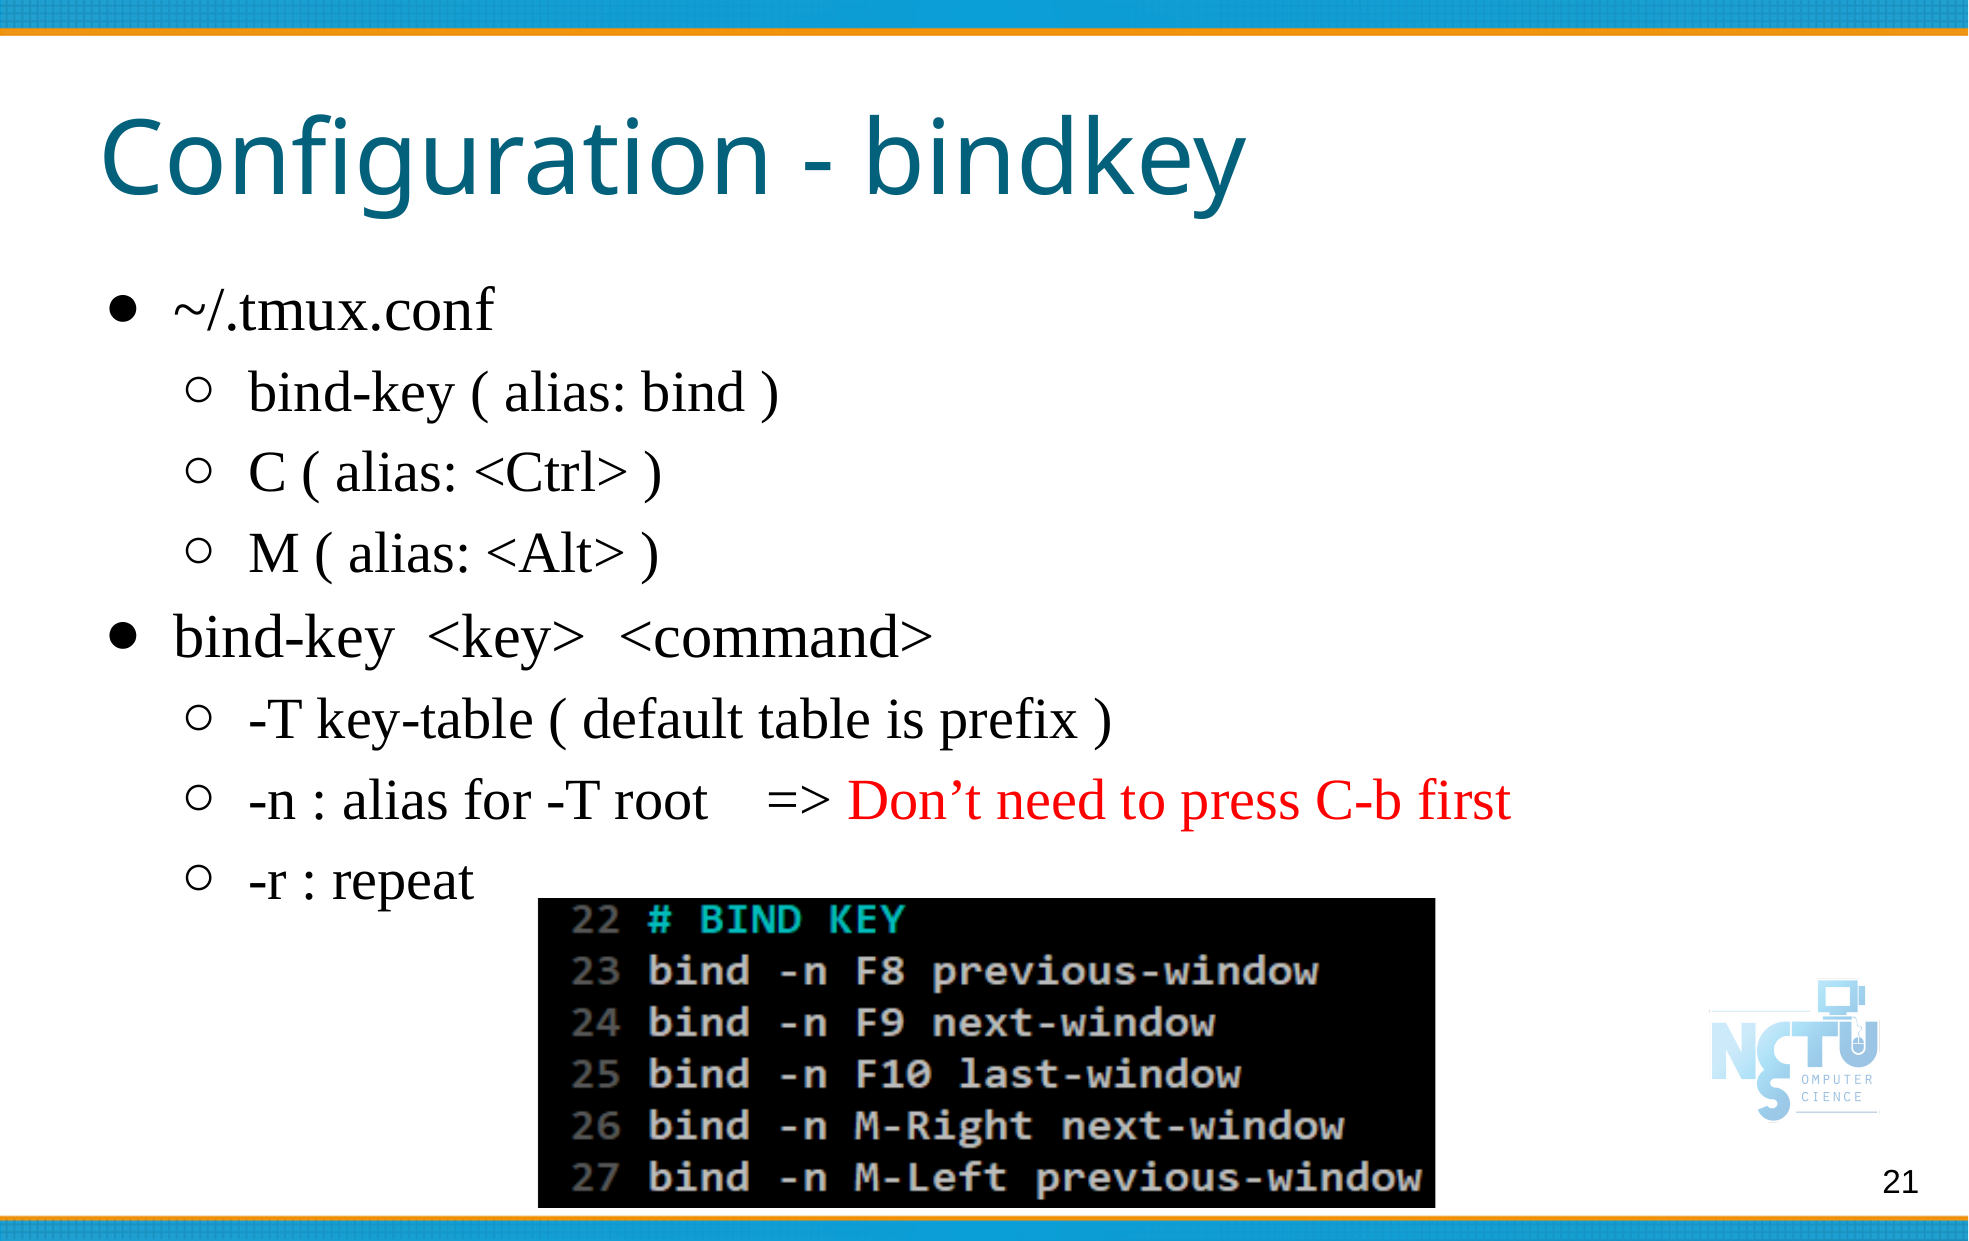

# Configuration - bindkey
~/.tmux.conf
bind-key ( alias: bind )
C ( alias: <Ctrl> )
M ( alias: <Alt> )
bind-key <key> <command>
-T key-table ( default table is prefix )
-n : alias for -T root => Don’t need to press C-b first
-r : repeat